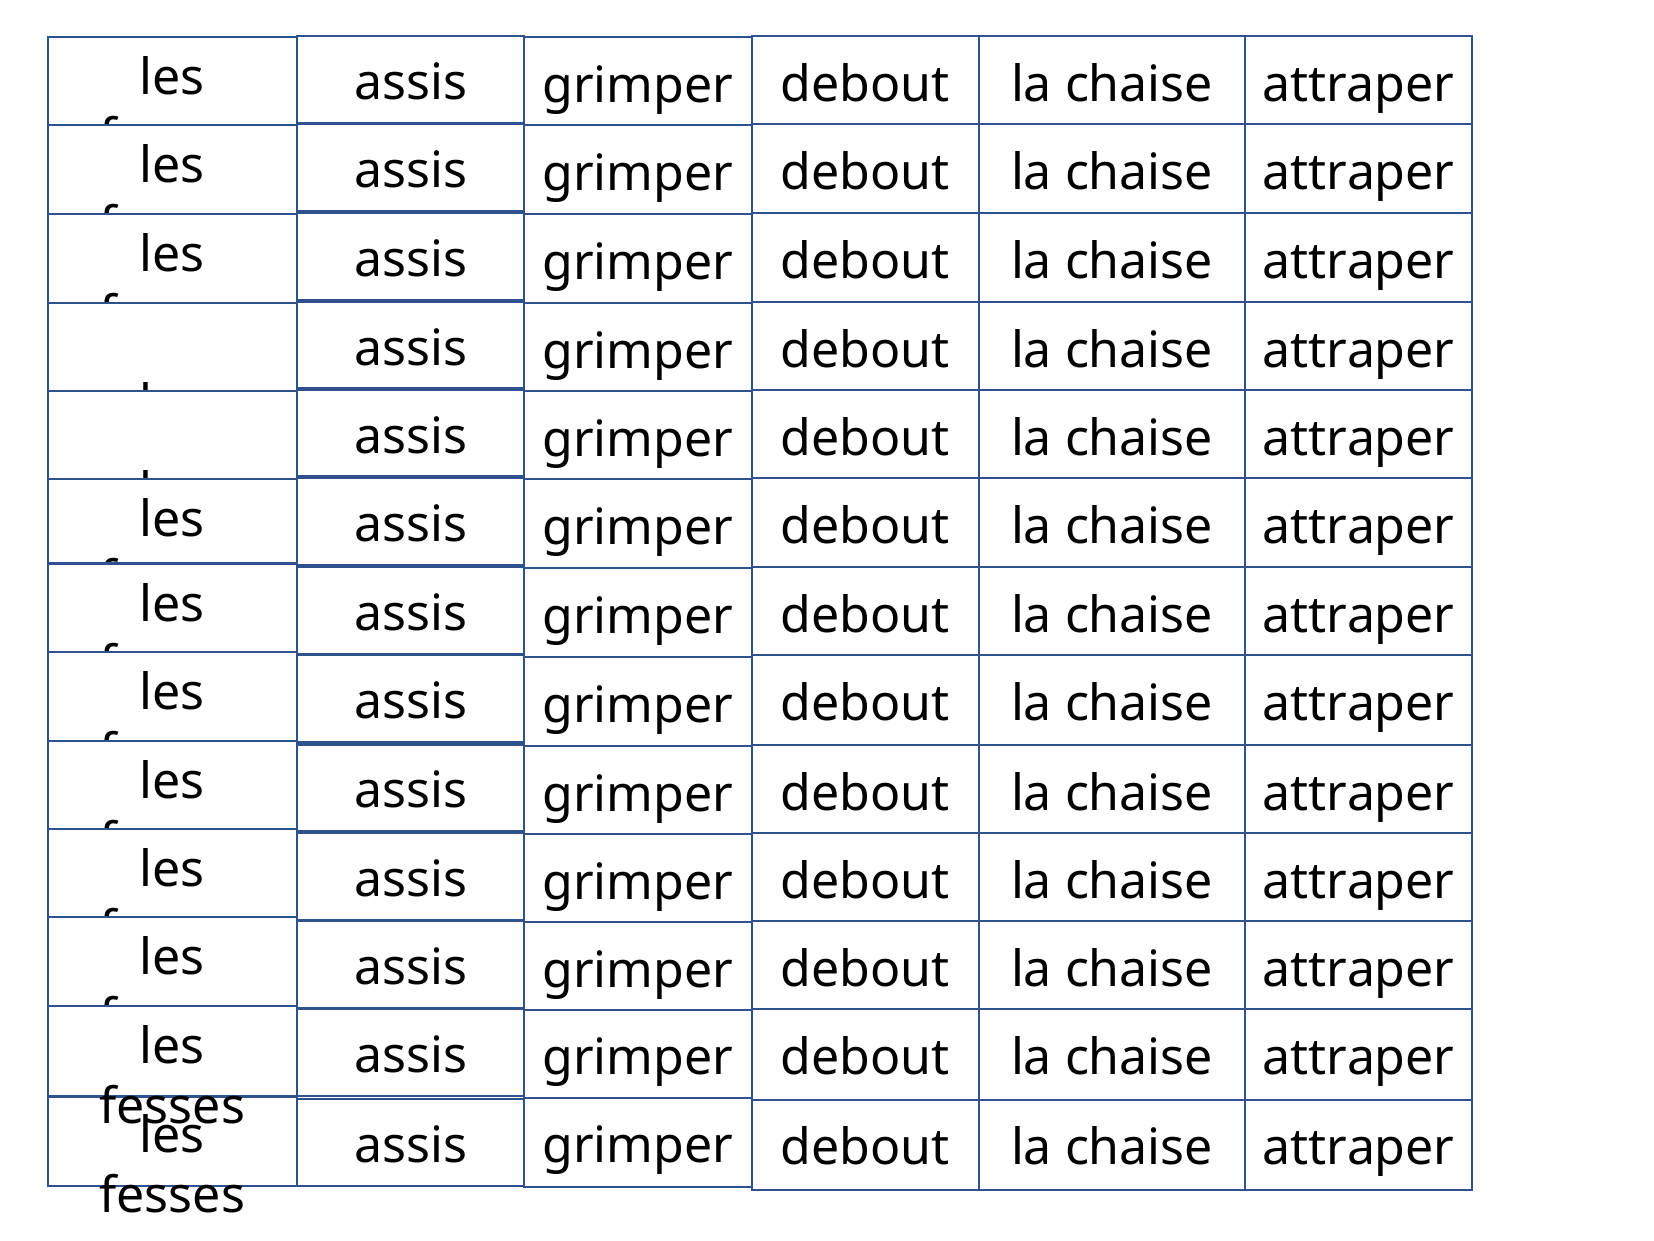

assis
debout
la chaise
attraper
les fesses
grimper
assis
debout
la chaise
attraper
les fesses
grimper
assis
debout
la chaise
attraper
les fesses
grimper
assis
debout
la chaise
attraper
les fesses
grimper
assis
debout
la chaise
attraper
les fesses
grimper
assis
debout
la chaise
attraper
les fesses
grimper
les fesses
assis
debout
la chaise
attraper
grimper
les fesses
assis
debout
la chaise
attraper
grimper
les fesses
assis
debout
la chaise
attraper
grimper
les fesses
assis
debout
la chaise
attraper
grimper
les fesses
assis
debout
la chaise
attraper
grimper
les fesses
assis
debout
la chaise
attraper
grimper
les fesses
grimper
assis
debout
la chaise
attraper